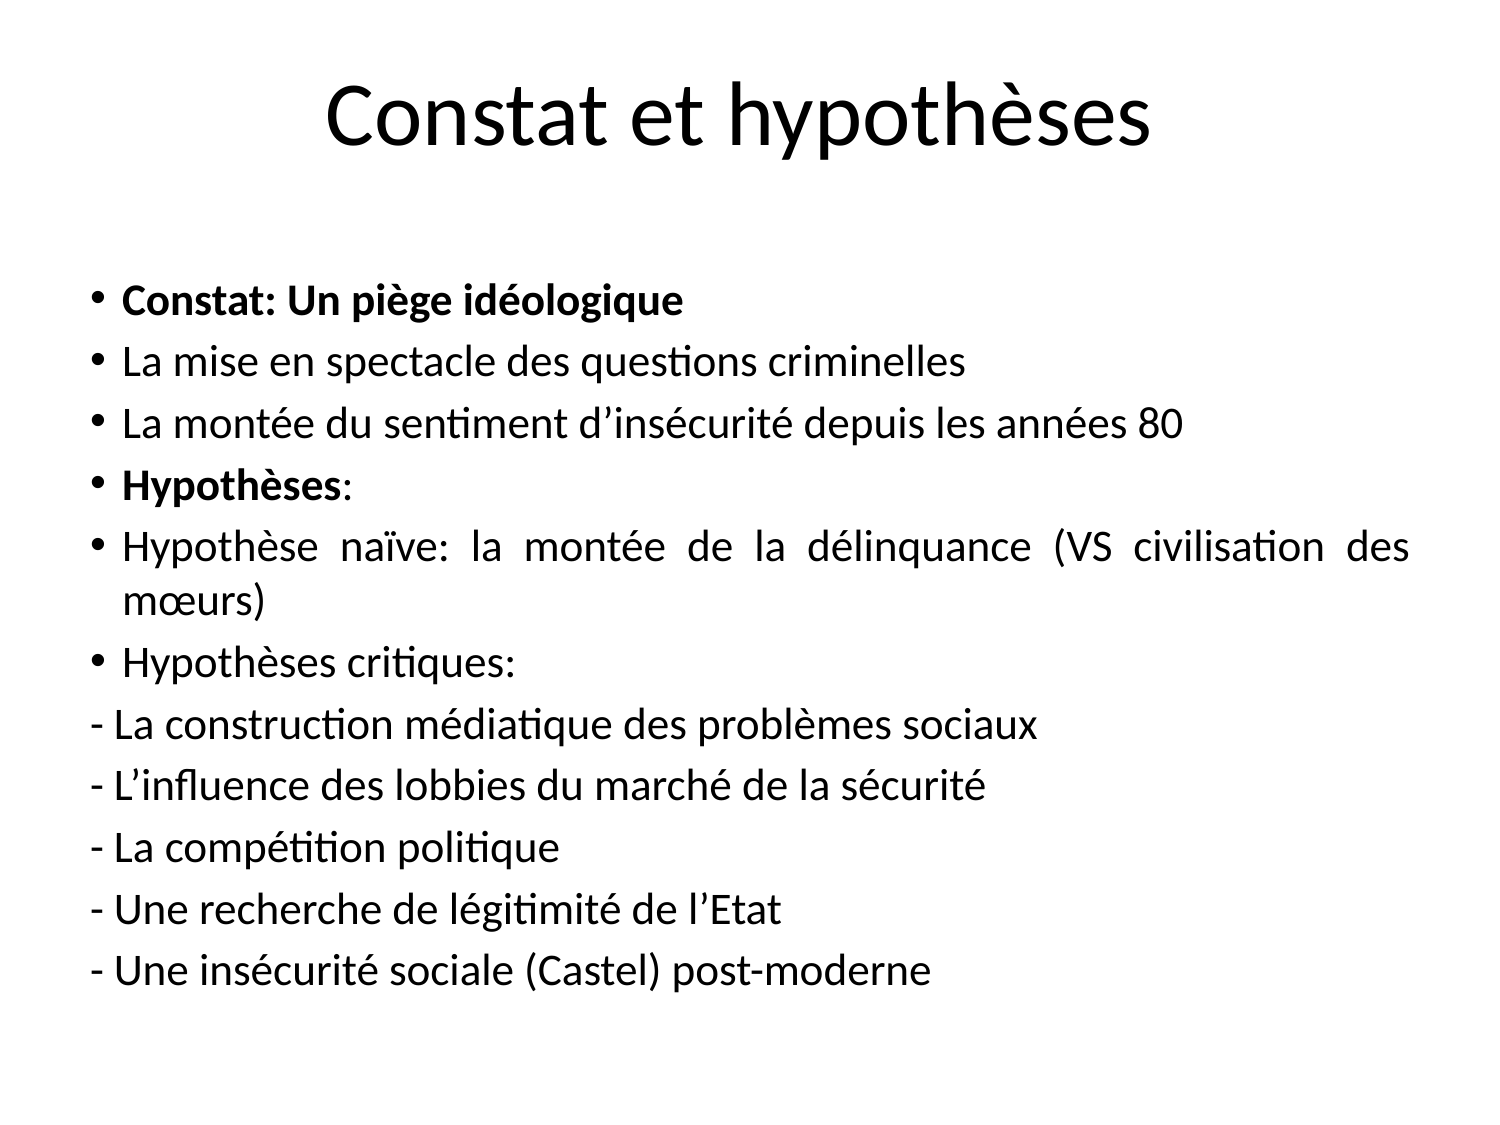

# Constat et hypothèses
Constat: Un piège idéologique
La mise en spectacle des questions criminelles
La montée du sentiment d’insécurité depuis les années 80
Hypothèses:
Hypothèse naïve: la montée de la délinquance (VS civilisation des mœurs)
Hypothèses critiques:
- La construction médiatique des problèmes sociaux
- L’influence des lobbies du marché de la sécurité
- La compétition politique
- Une recherche de légitimité de l’Etat
- Une insécurité sociale (Castel) post-moderne